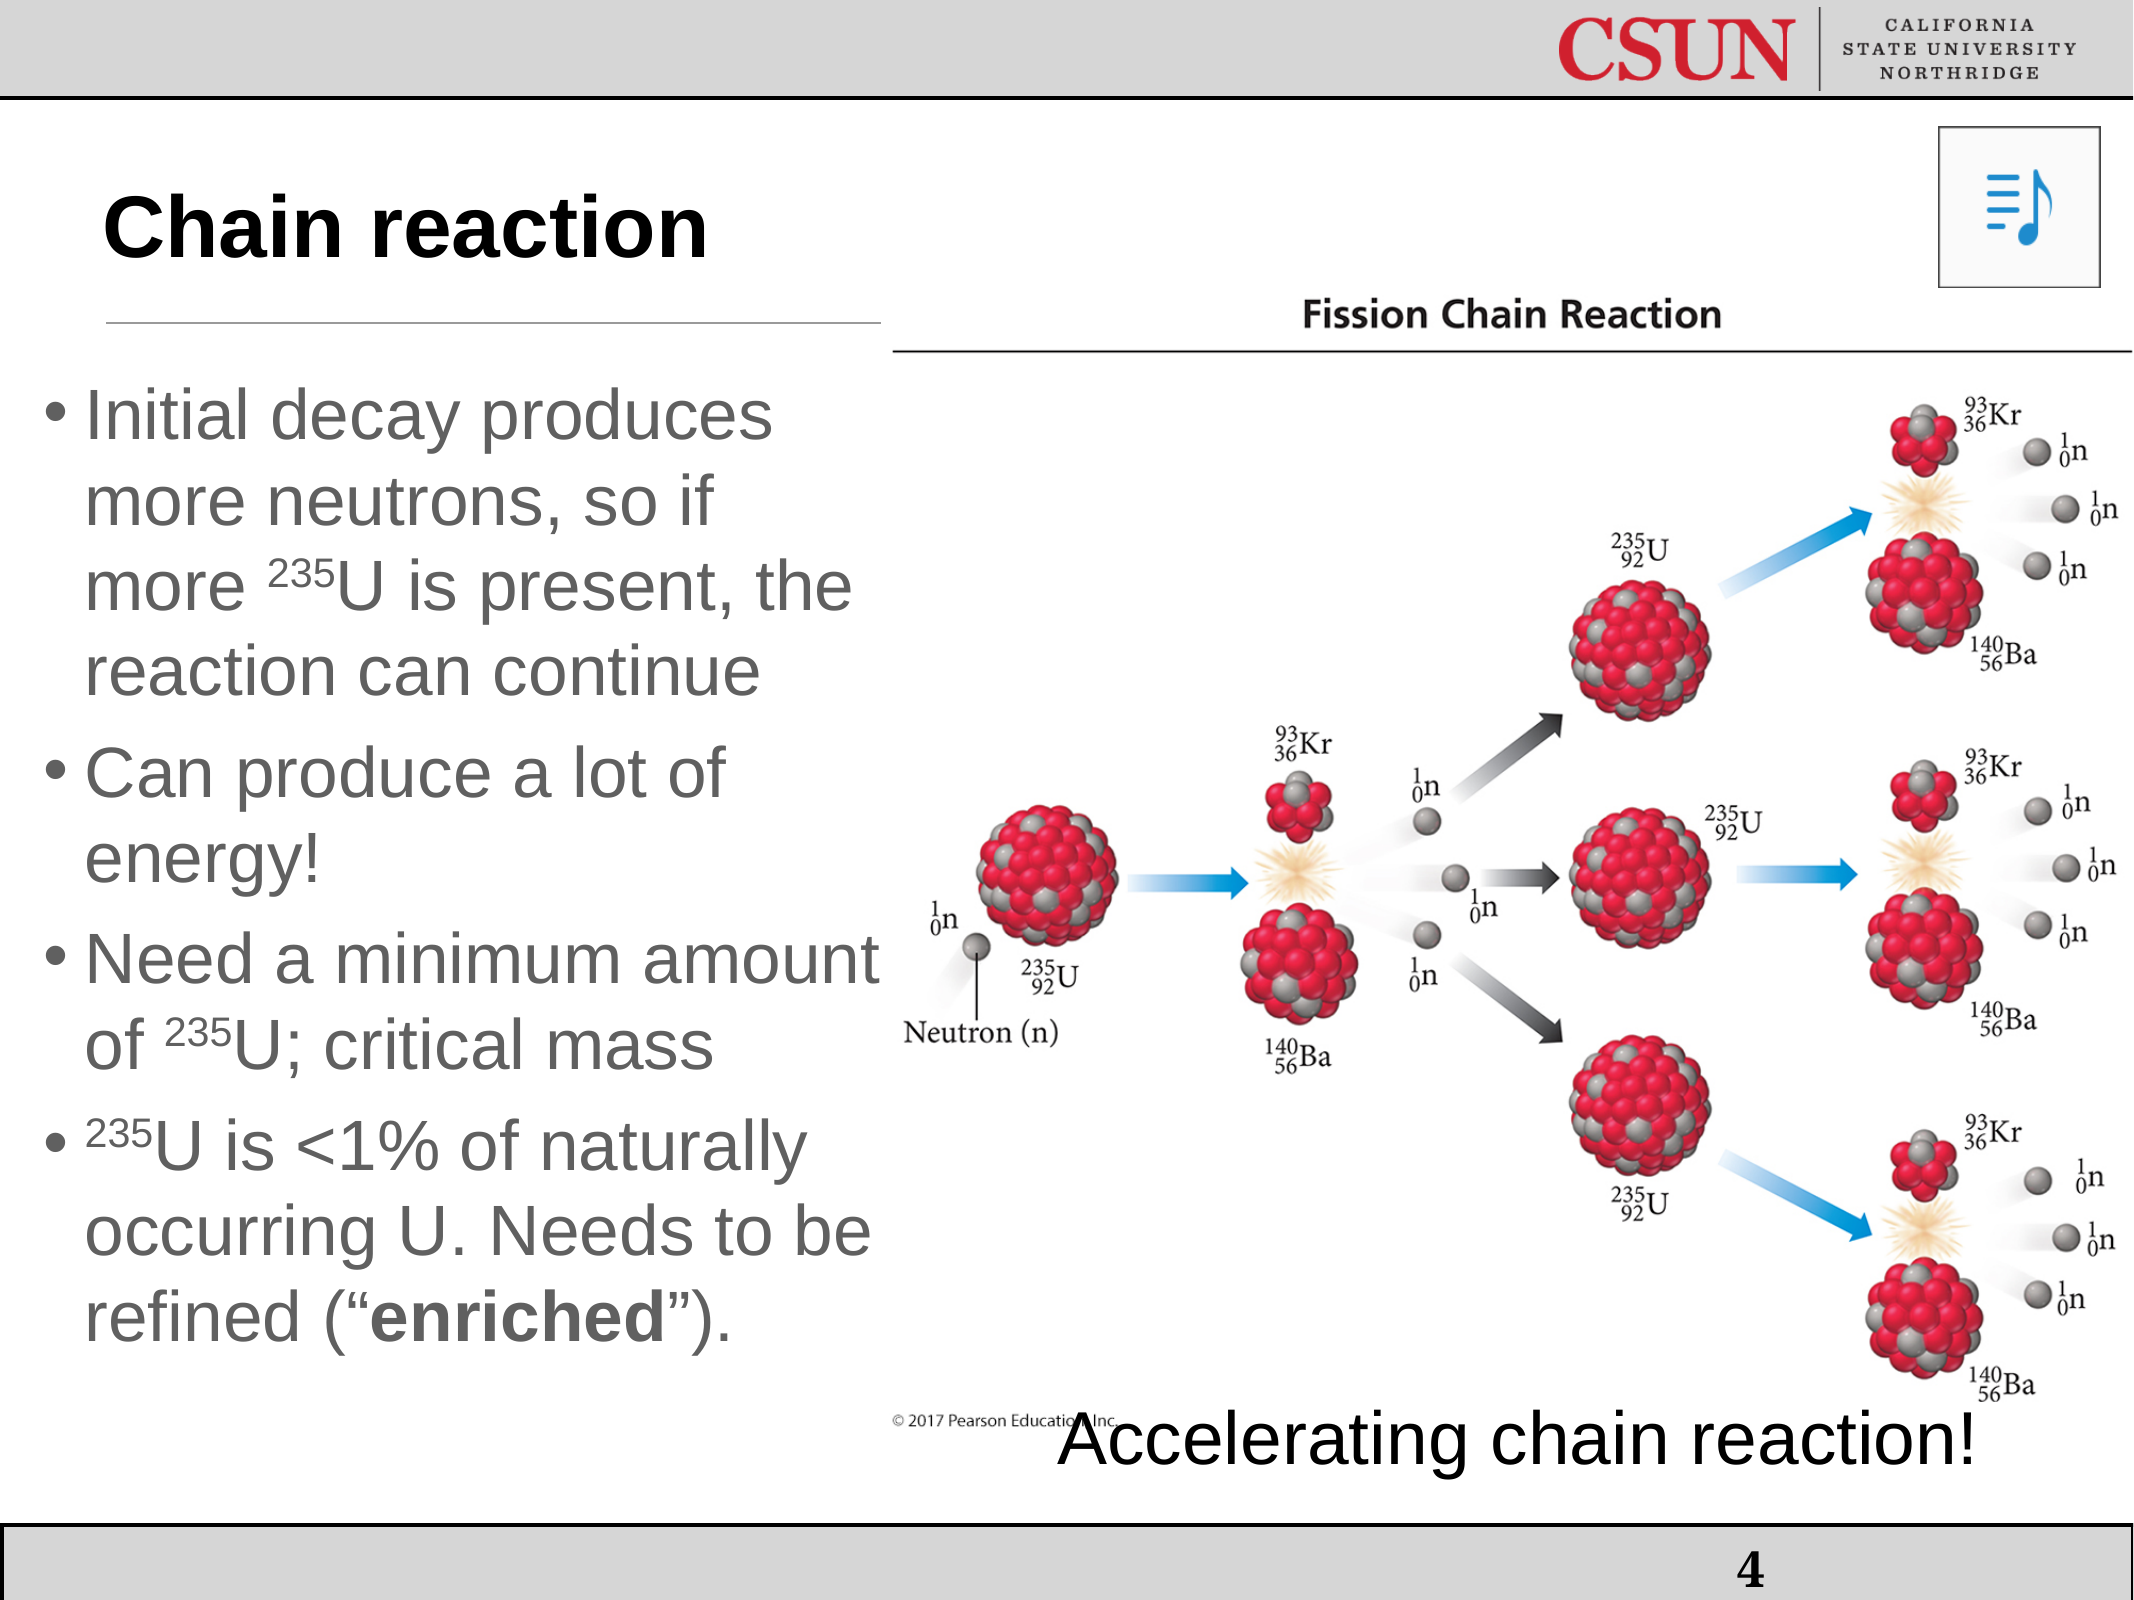

# Chain reaction
Initial decay produces more neutrons, so if more 235U is present, the reaction can continue
Can produce a lot of energy!
Need a minimum amount of 235U; critical mass
235U is <1% of naturally occurring U. Needs to be refined (“enriched”).
Accelerating chain reaction!
4